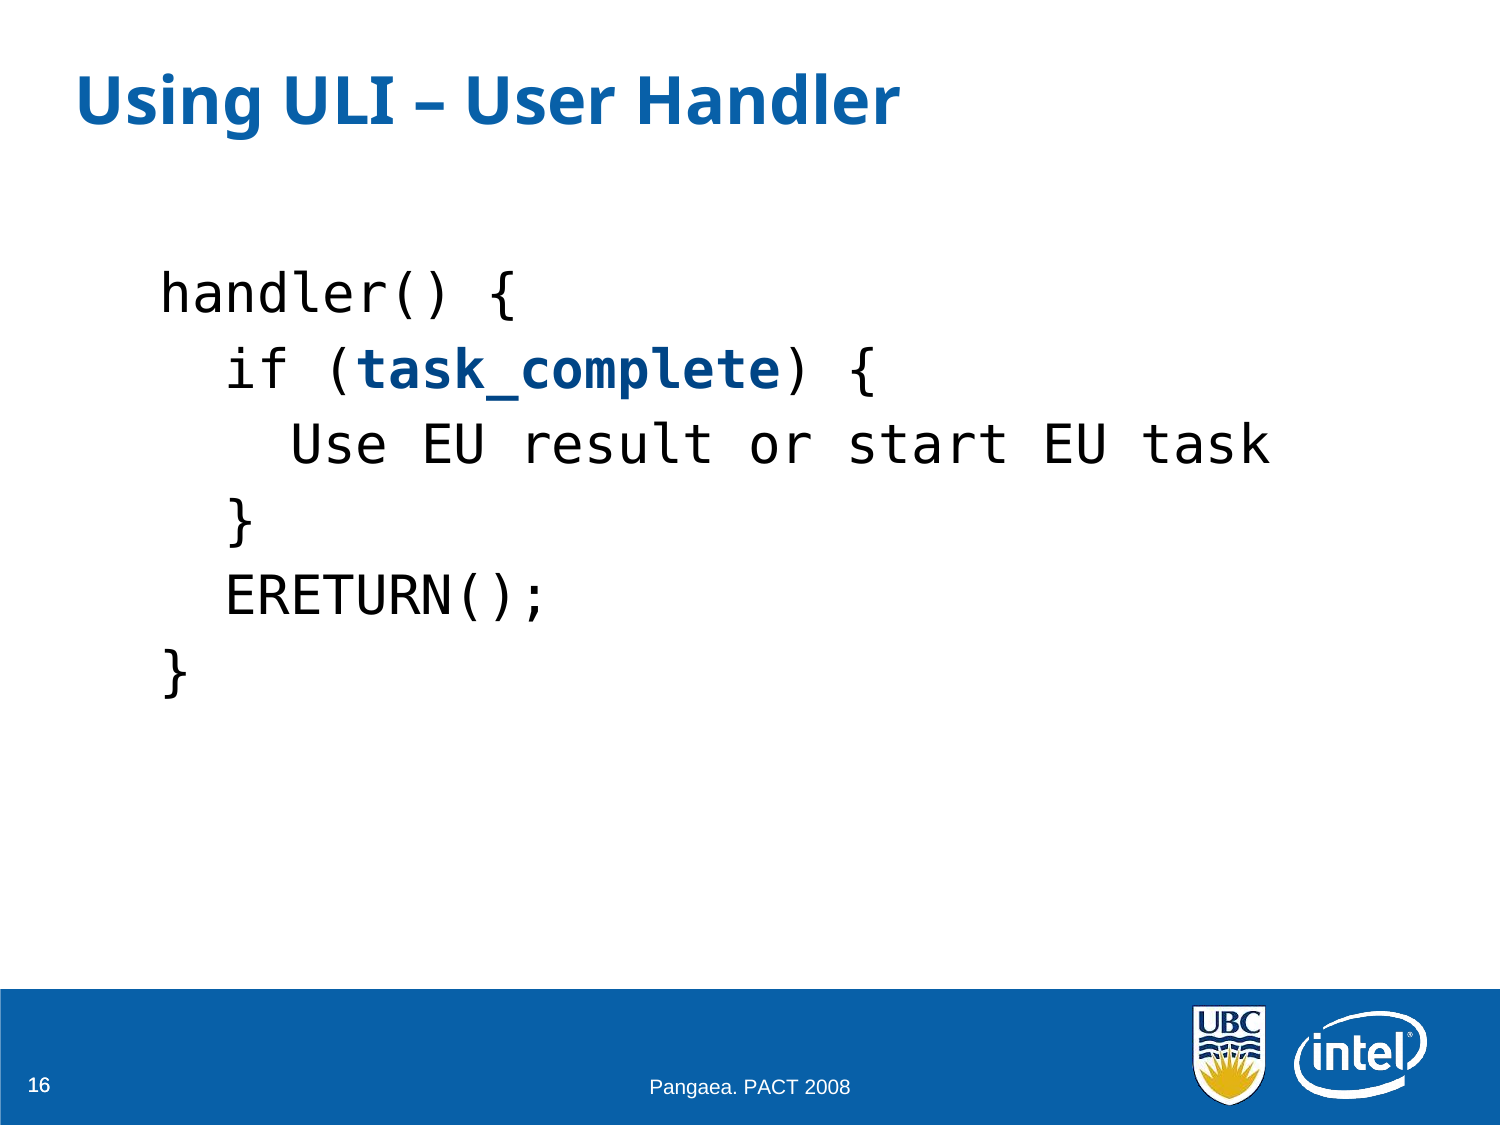

# Using ULI – User Handler
handler() {
 if (task_complete) {
 Use EU result or start EU task
 }
 ERETURN();
}